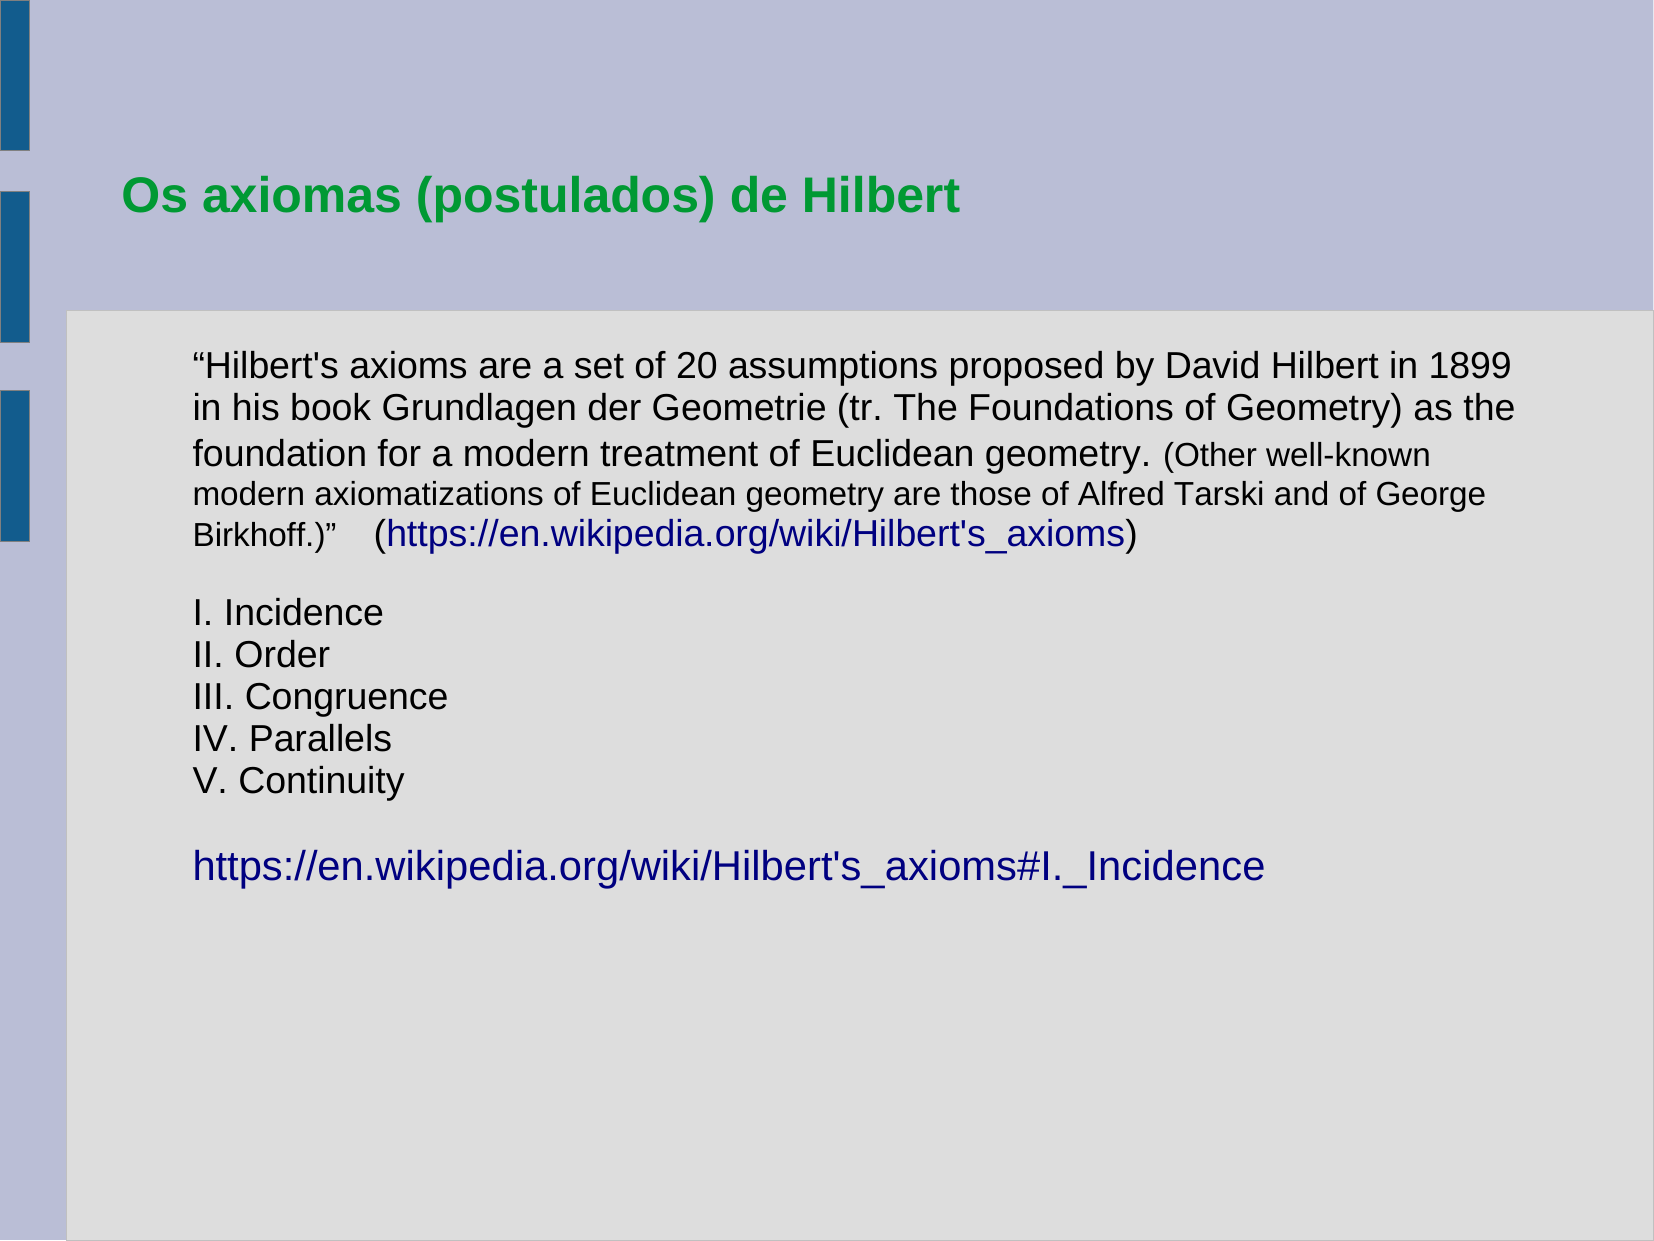

# Os axiomas (postulados) de Hilbert
“Hilbert's axioms are a set of 20 assumptions proposed by David Hilbert in 1899 in his book Grundlagen der Geometrie (tr. The Foundations of Geometry) as the foundation for a modern treatment of Euclidean geometry. (Other well-known modern axiomatizations of Euclidean geometry are those of Alfred Tarski and of George Birkhoff.)” (https://en.wikipedia.org/wiki/Hilbert's_axioms)
I. Incidence
II. Order
III. Congruence
IV. Parallels
V. Continuity
https://en.wikipedia.org/wiki/Hilbert's_axioms#I._Incidence